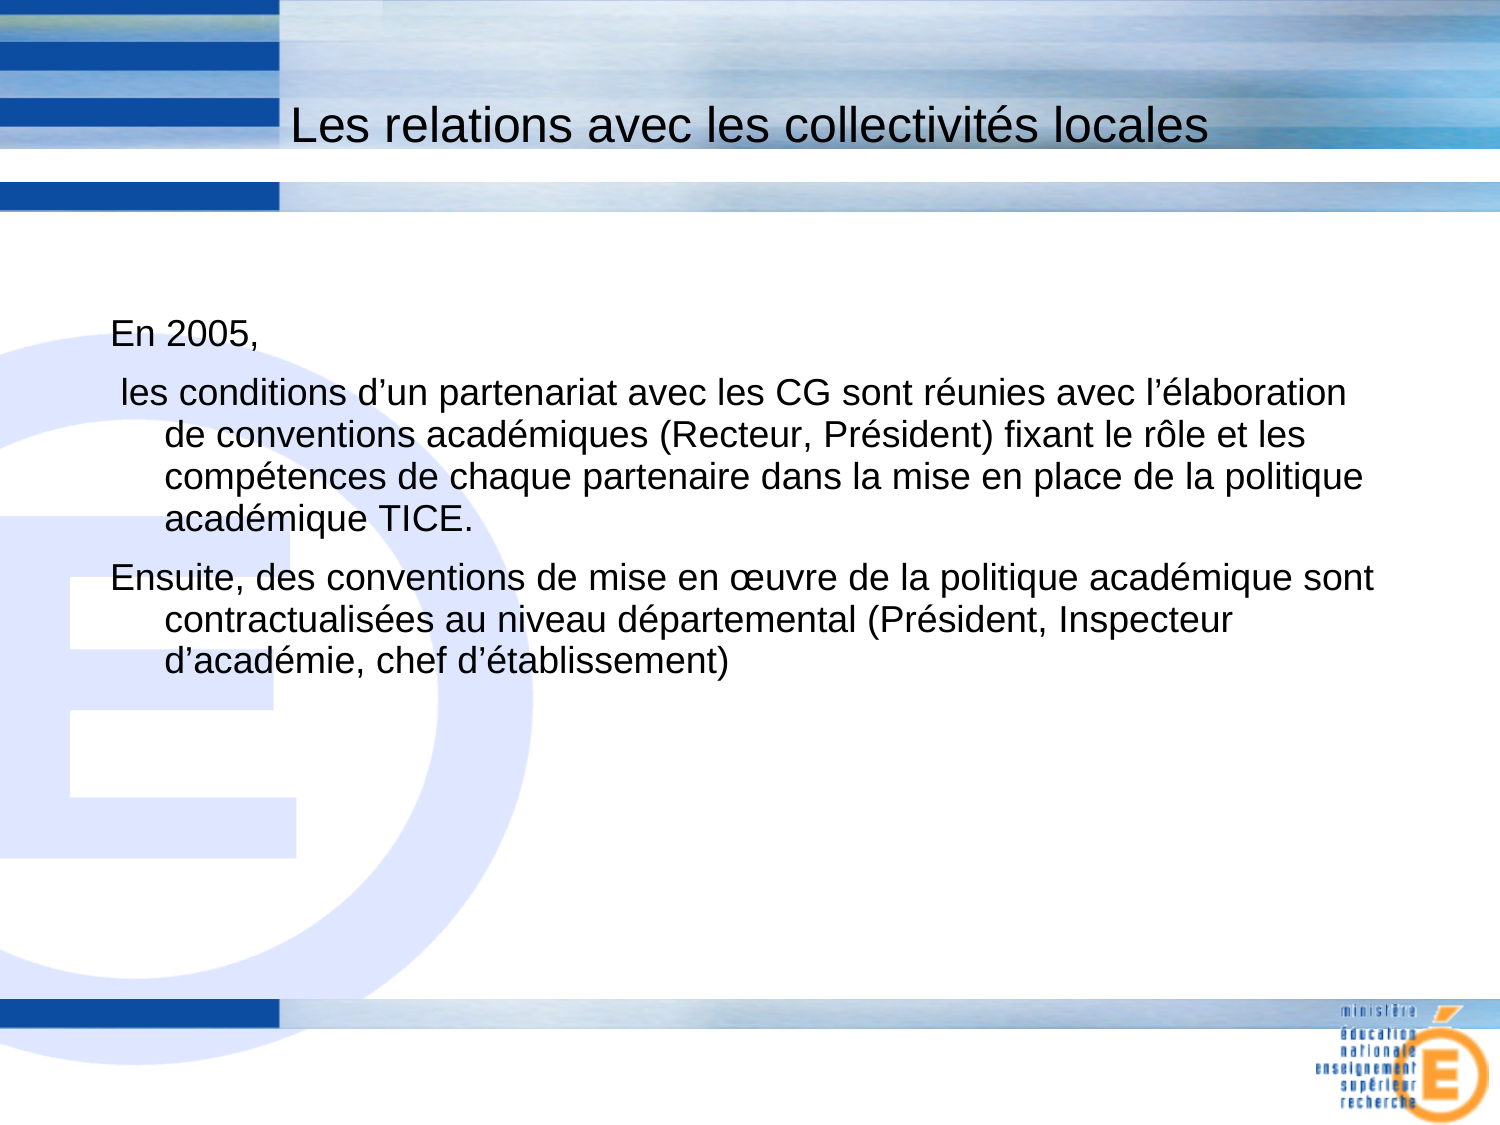

# Les relations avec les collectivités locales
En 2005,
 les conditions d’un partenariat avec les CG sont réunies avec l’élaboration de conventions académiques (Recteur, Président) fixant le rôle et les compétences de chaque partenaire dans la mise en place de la politique académique TICE.
Ensuite, des conventions de mise en œuvre de la politique académique sont contractualisées au niveau départemental (Président, Inspecteur d’académie, chef d’établissement)